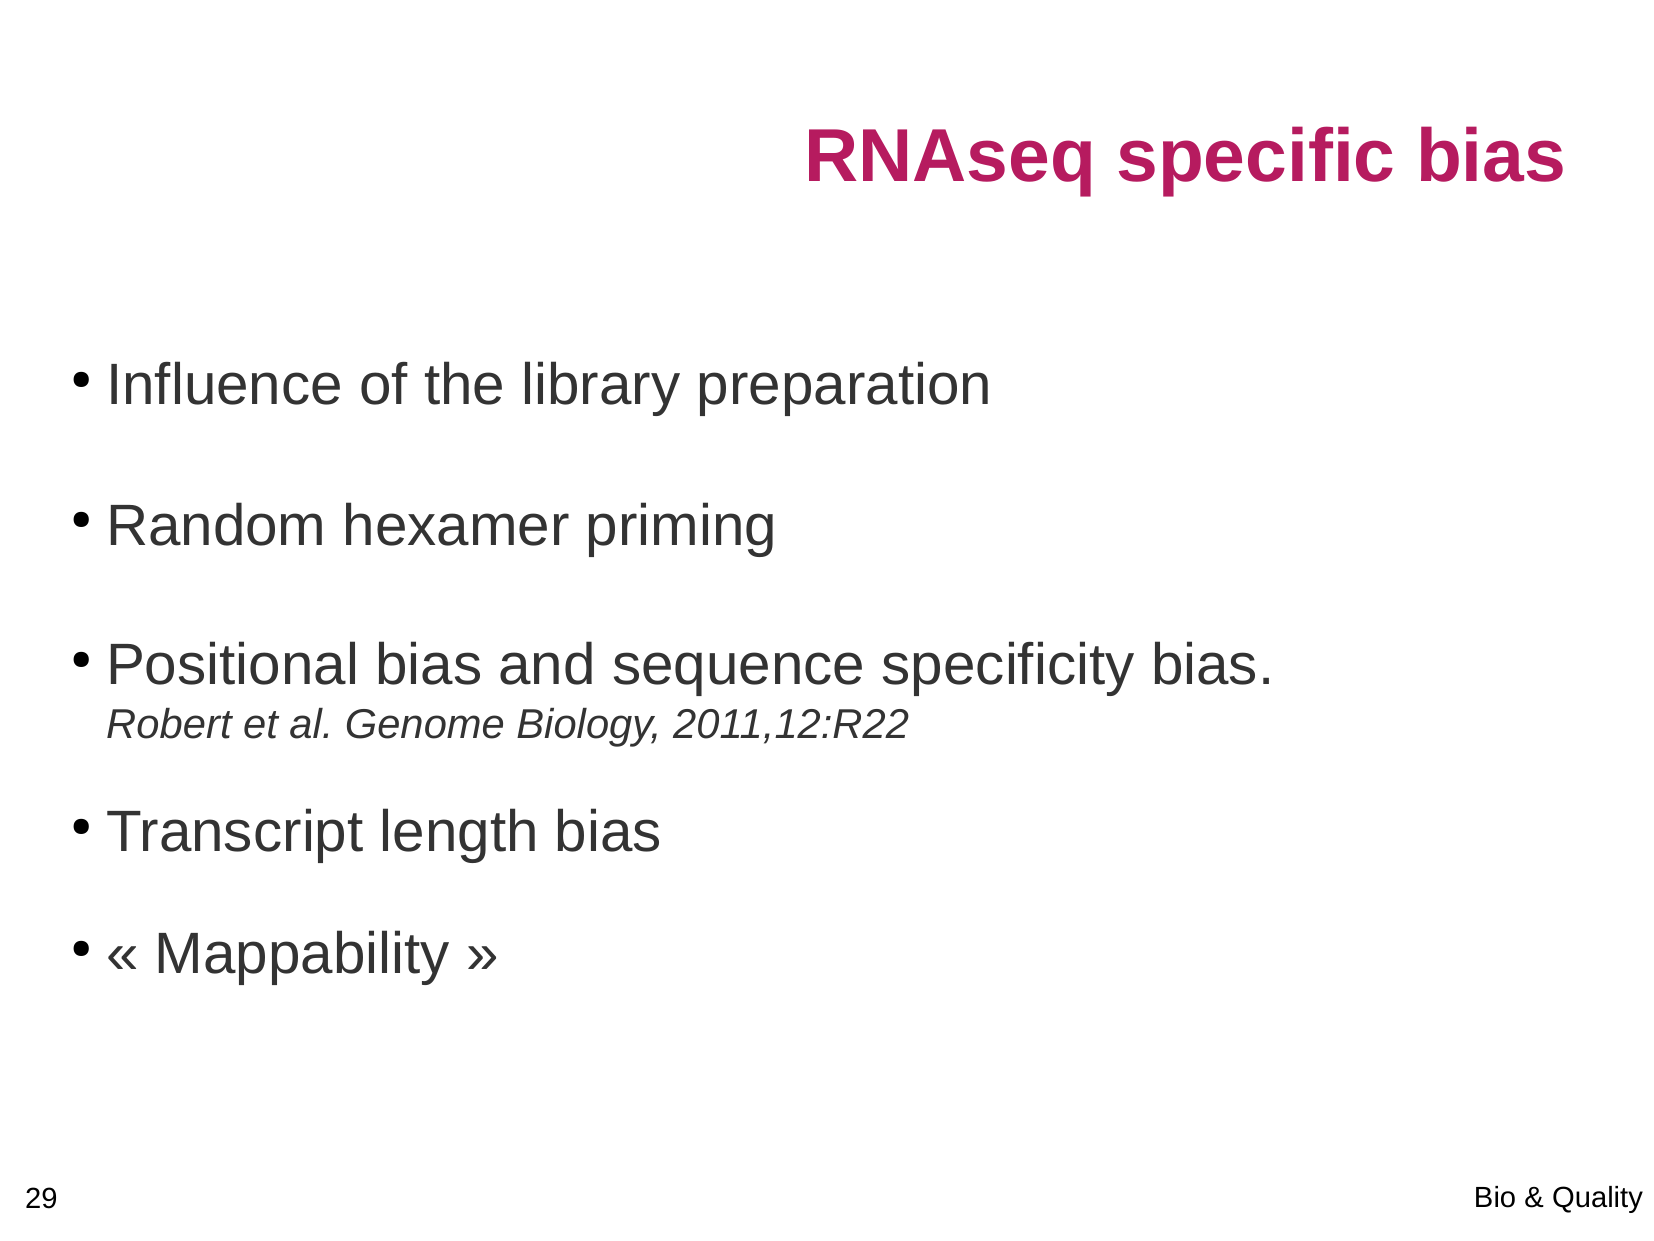

RNAseq specific bias
Influence of the library preparation
Random hexamer priming
Positional bias and sequence specificity bias.
Robert et al. Genome Biology, 2011,12:R22
Transcript length bias
« Mappability »